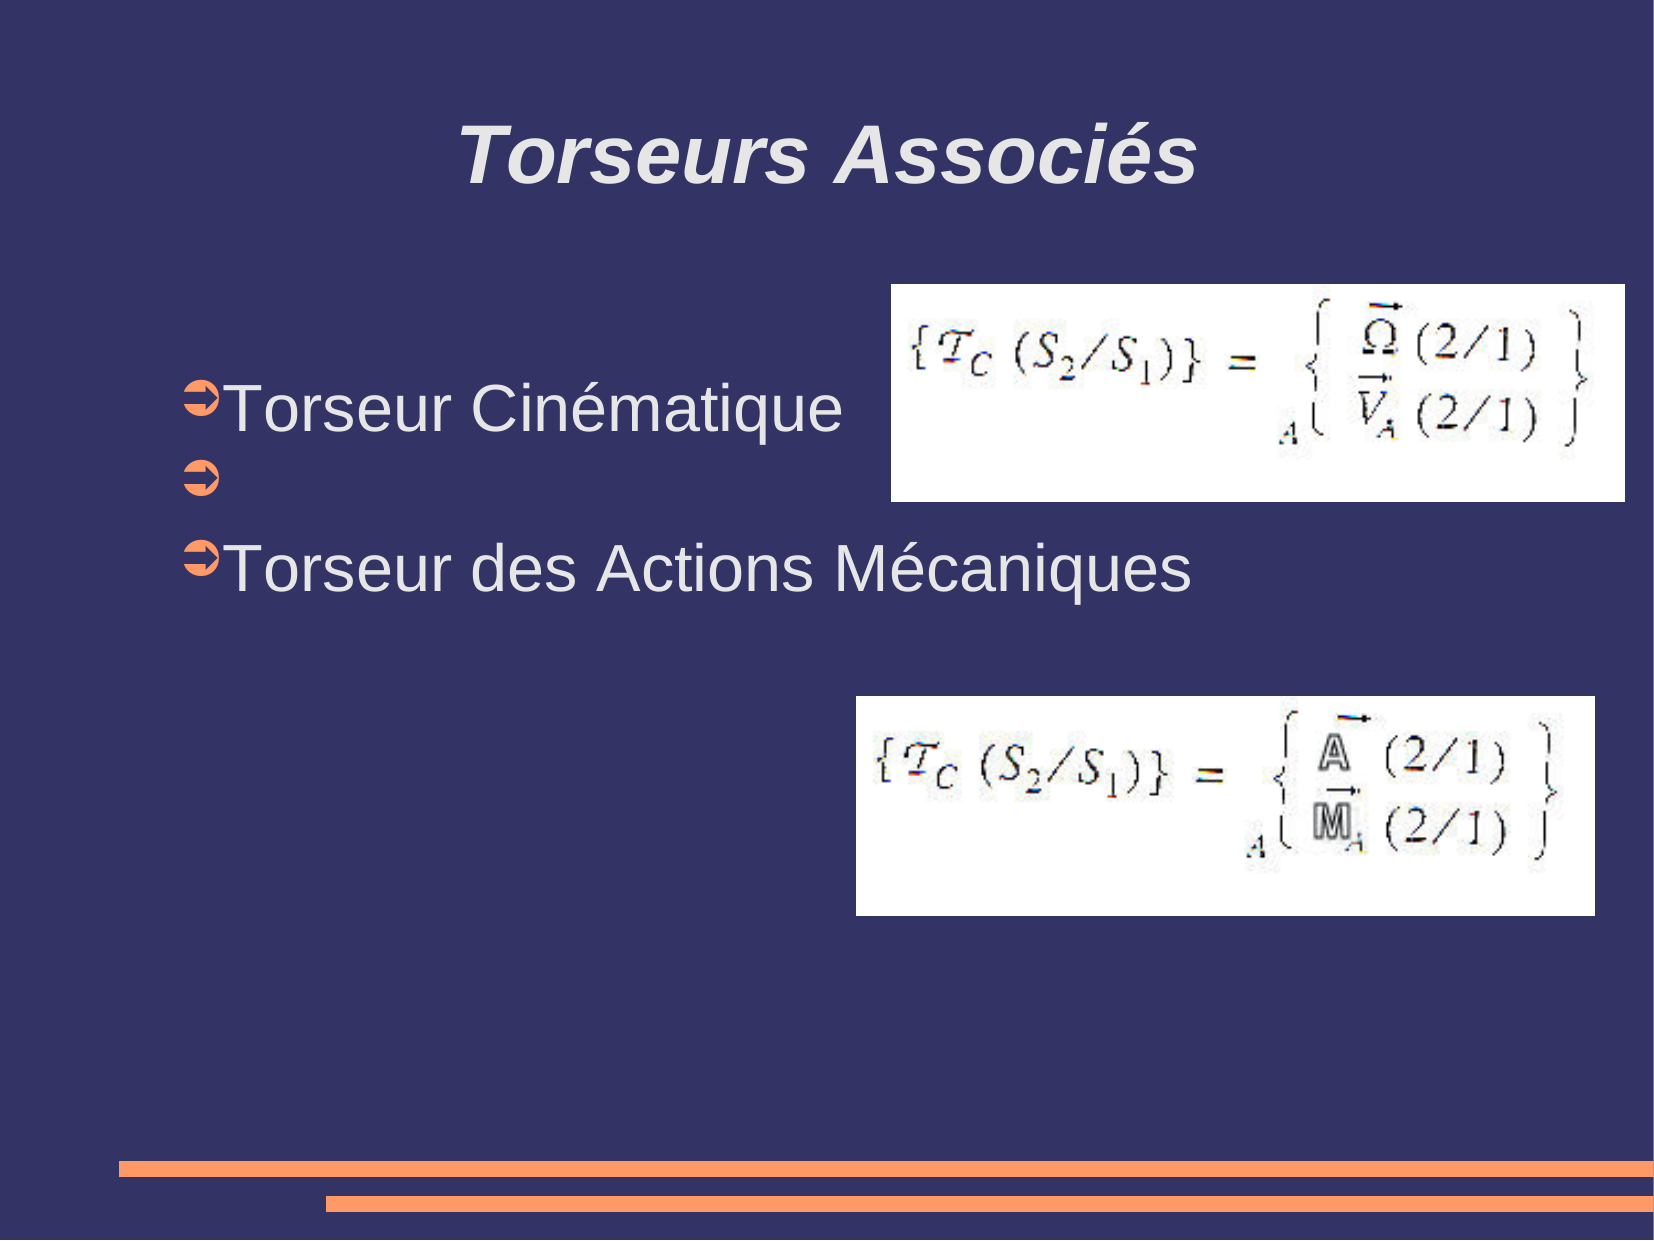

# Torseurs Associés
Torseur Cinématique
Torseur des Actions Mécaniques